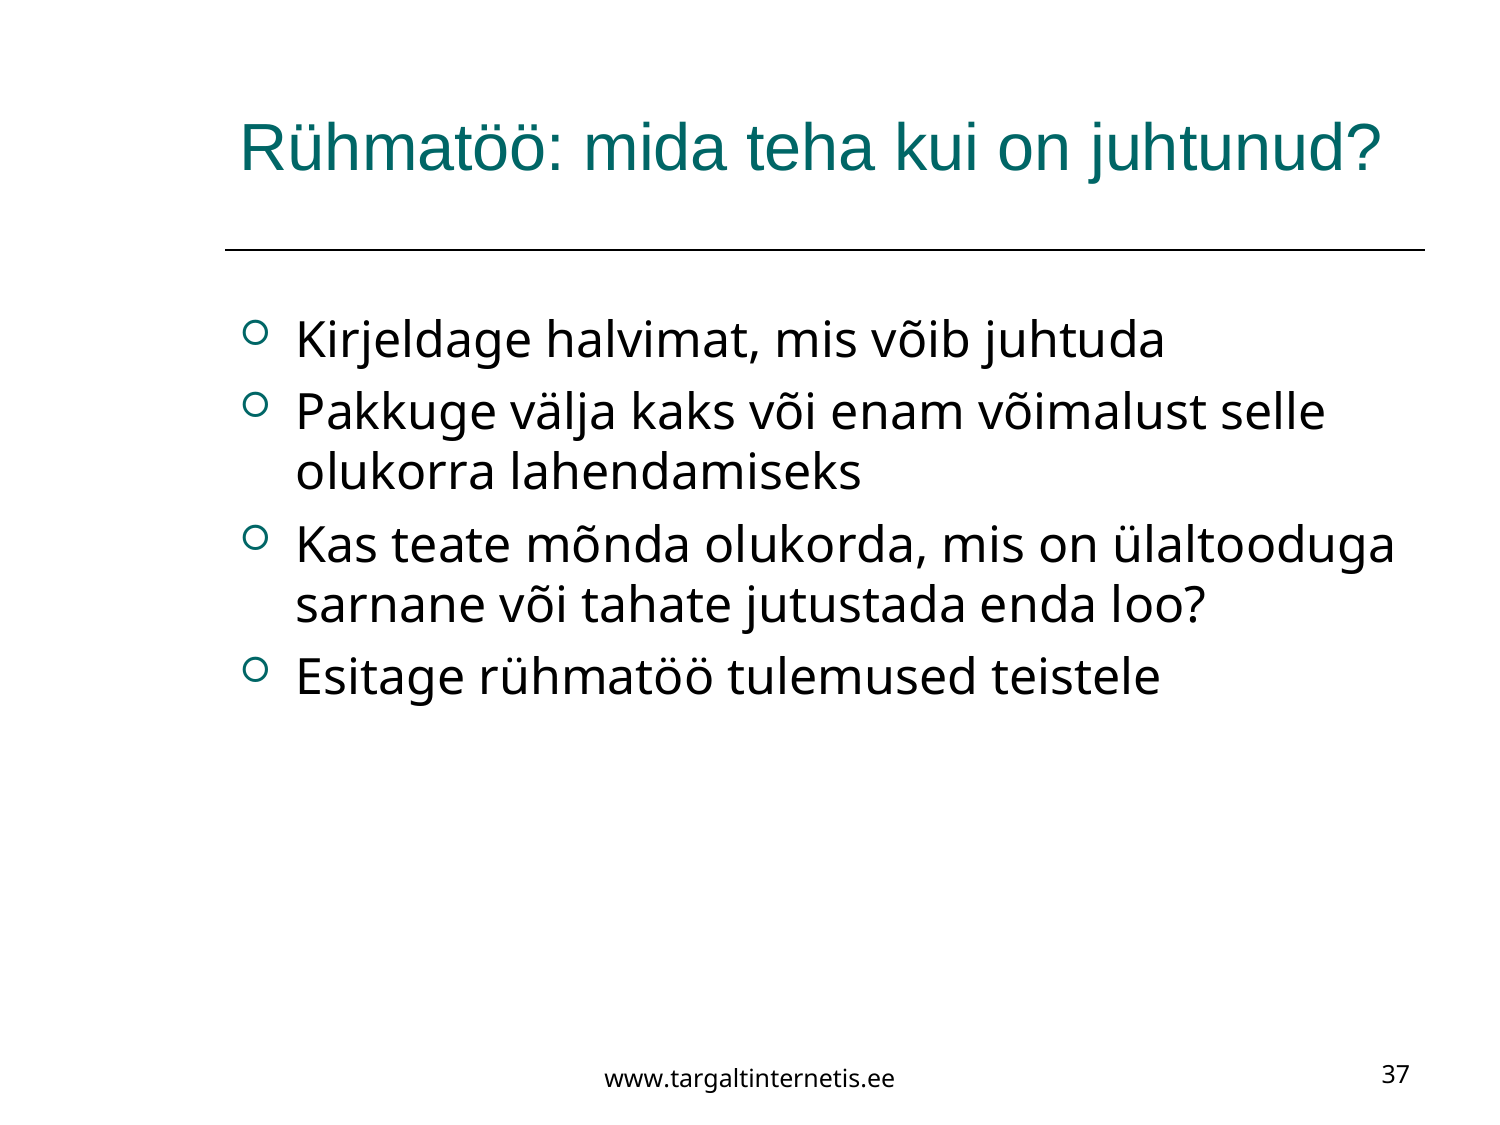

# Rühmatöö: mida teha kui on juhtunud?
Kirjeldage halvimat, mis võib juhtuda
Pakkuge välja kaks või enam võimalust selle olukorra lahendamiseks
Kas teate mõnda olukorda, mis on ülaltooduga sarnane või tahate jutustada enda loo?
Esitage rühmatöö tulemused teistele
www.targaltinternetis.ee